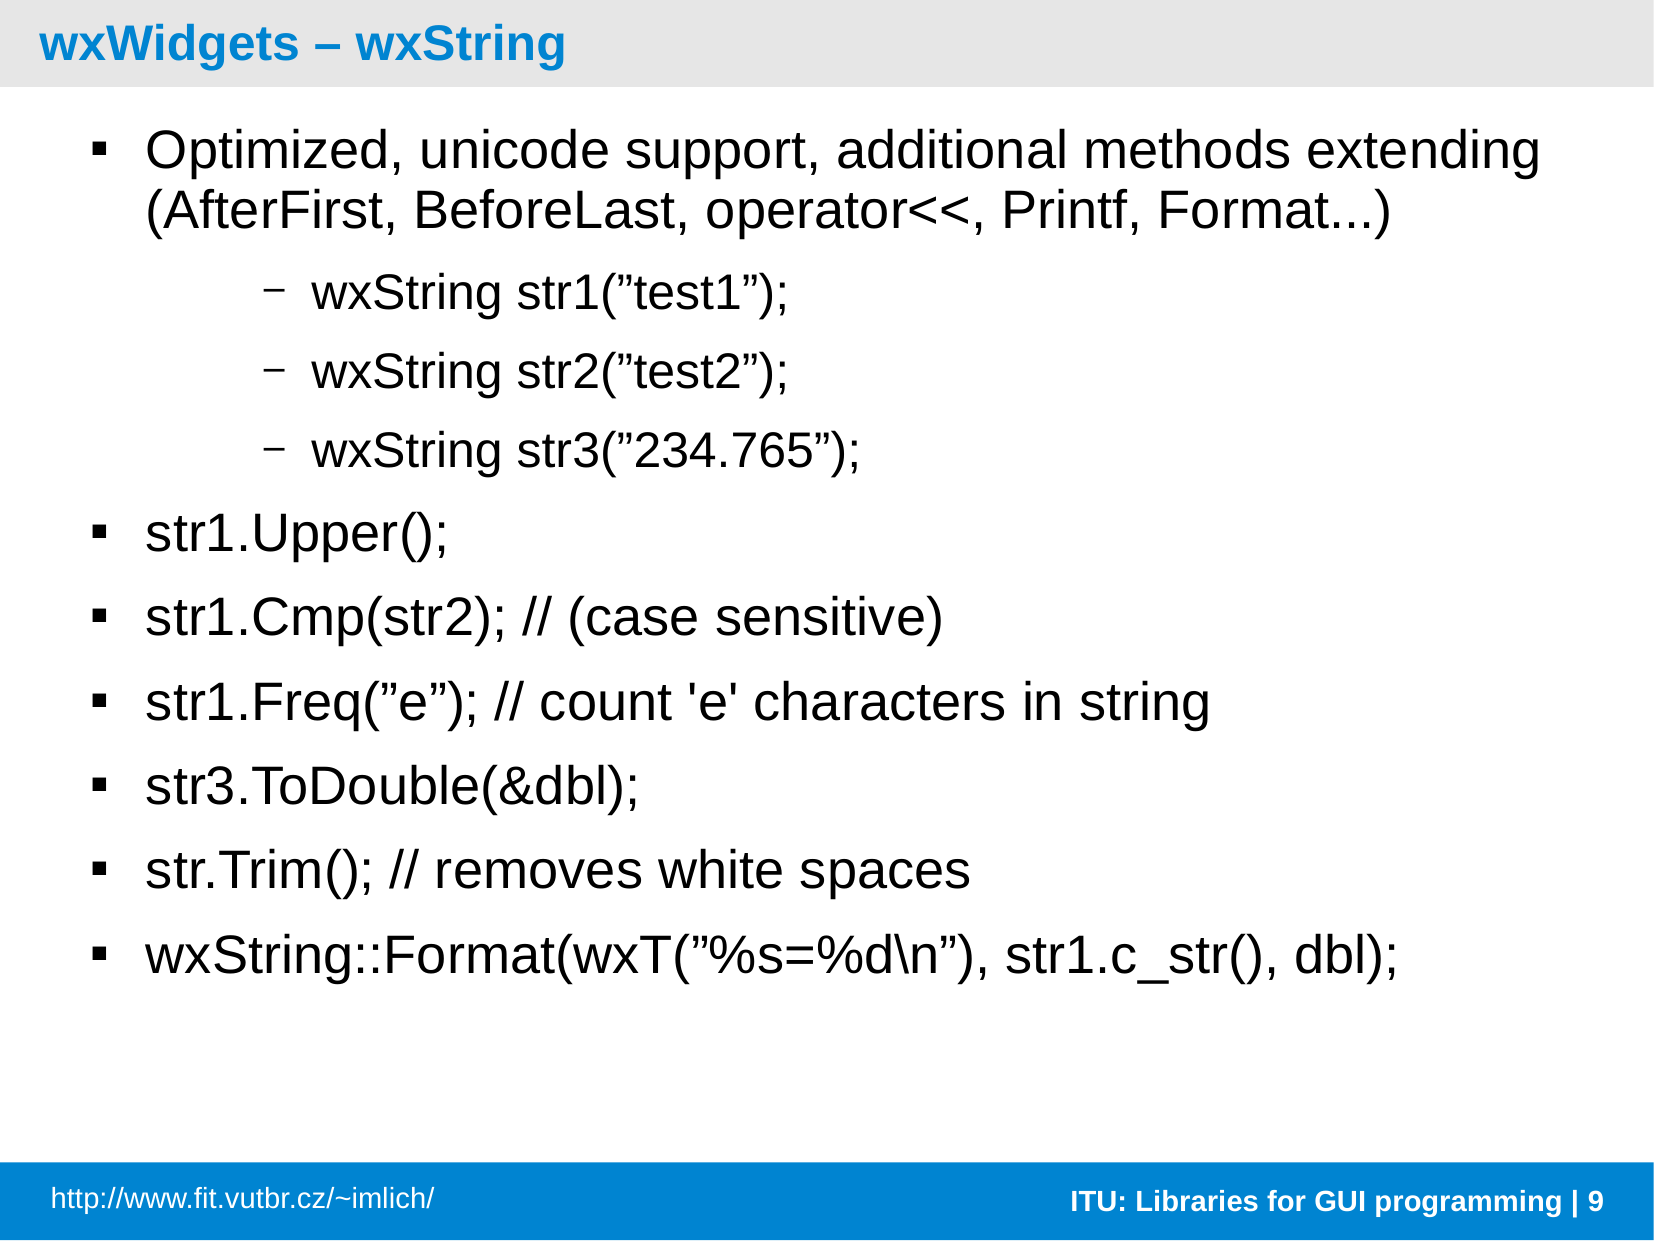

# wxWidgets – wxString
Optimized, unicode support, additional methods extending (AfterFirst, BeforeLast, operator<<, Printf, Format...)
wxString str1(”test1”);
wxString str2(”test2”);
wxString str3(”234.765”);
str1.Upper();
str1.Cmp(str2); // (case sensitive)
str1.Freq(”e”); // count 'e' characters in string
str3.ToDouble(&dbl);
str.Trim(); // removes white spaces
wxString::Format(wxT(”%s=%d\n”), str1.c_str(), dbl);